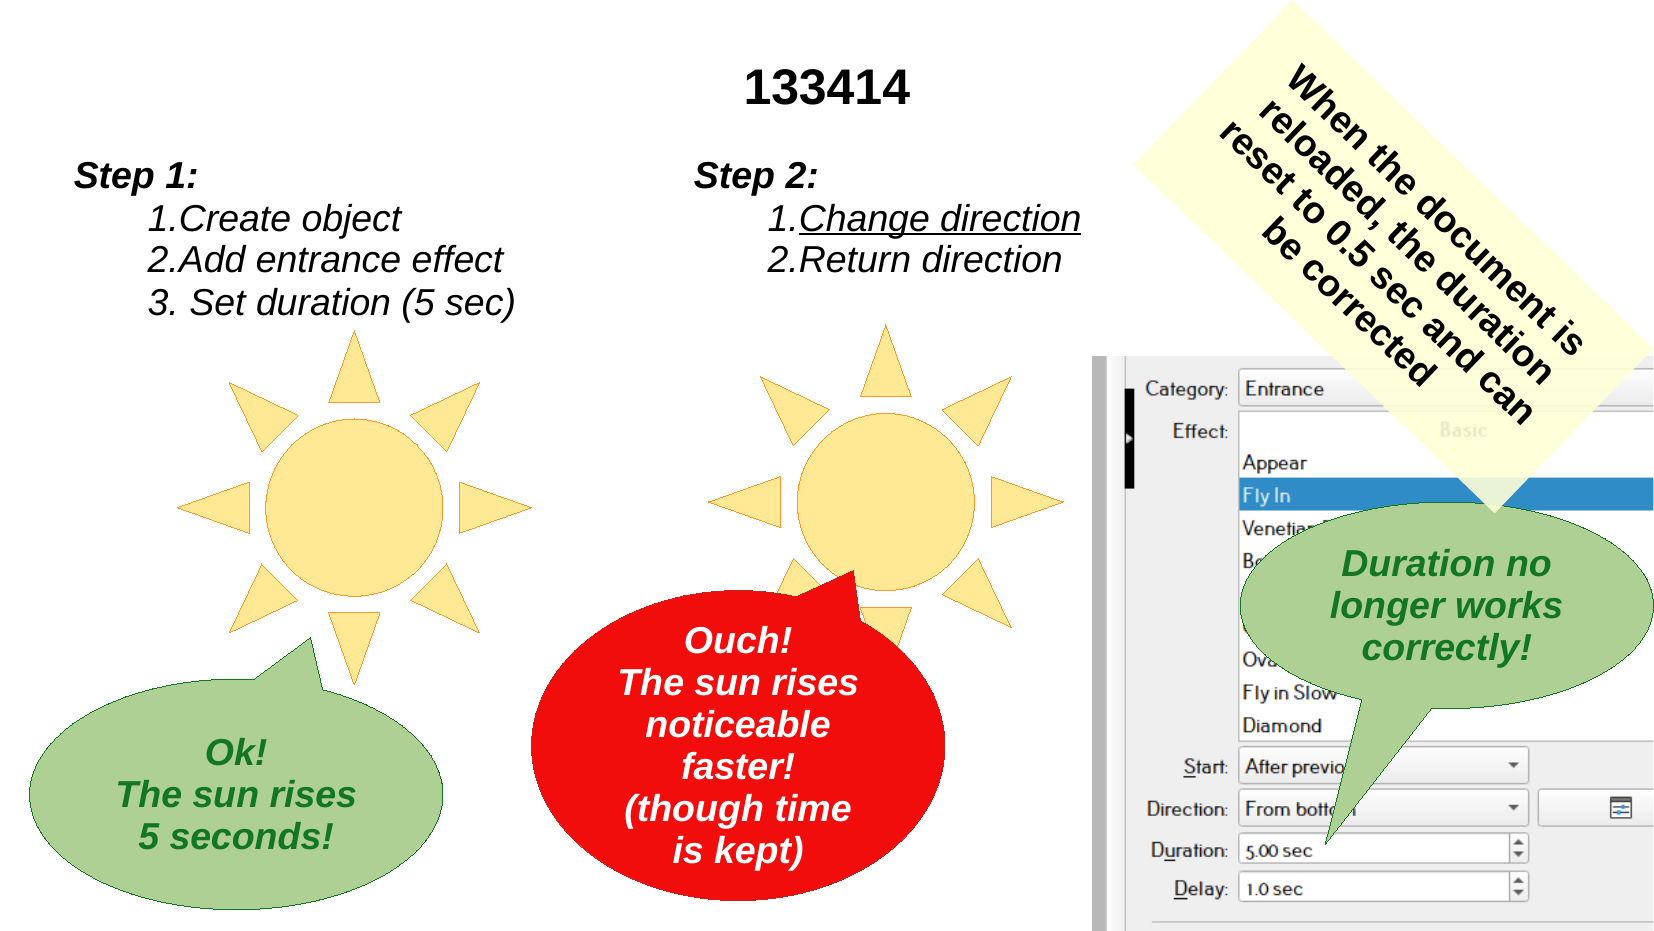

133414
When the document is reloaded, the duration reset to 0.5 sec and can be corrected
Step 1:
	1.Create object
	2.Add entrance effect
	3. Set duration (5 sec)
Step 2:
	1.Change direction
	2.Return direction
Duration no longer works correctly!
Ouch!
The sun rises noticeable faster!
(though time is kept)
Ok!
The sun rises 5 seconds!